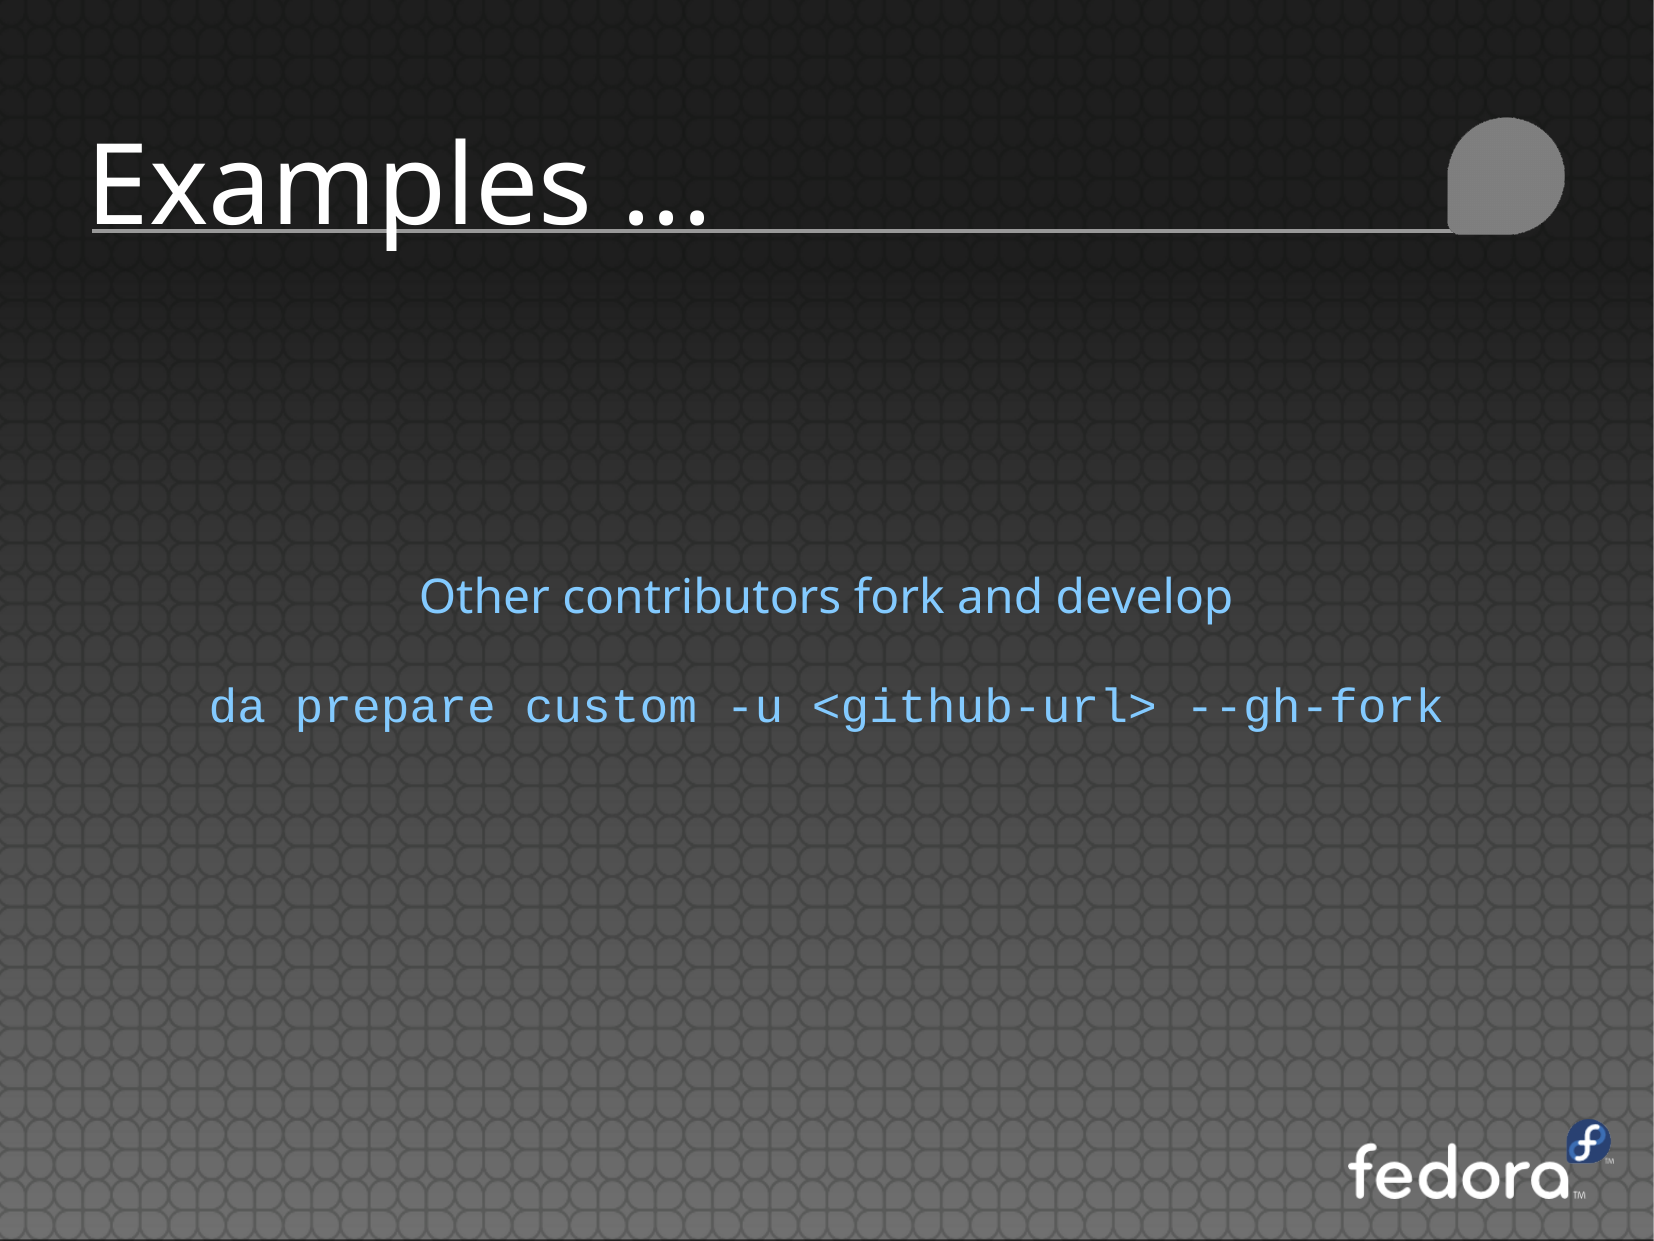

Examples ...
# Other contributors fork and develop
da prepare custom -u <github-url> --gh-fork